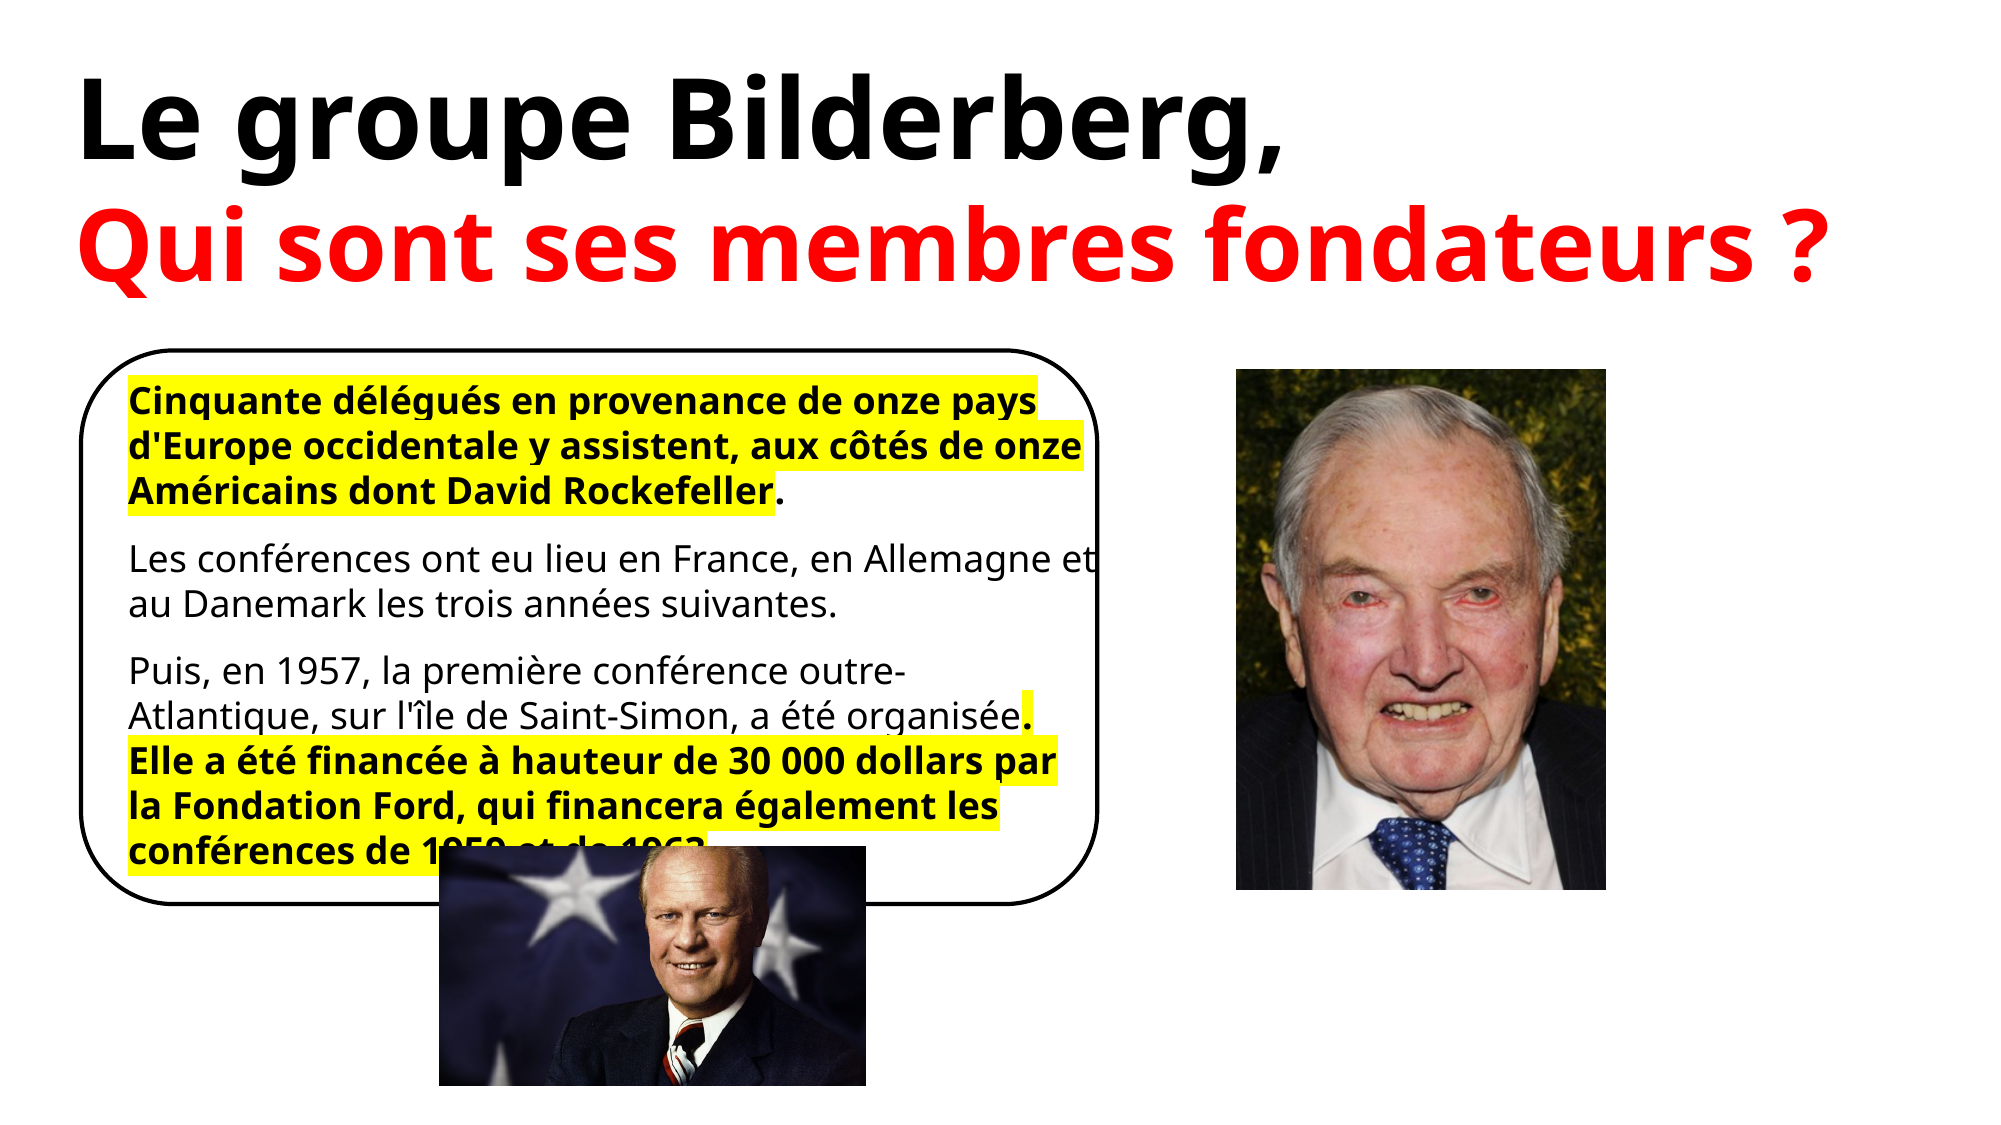

Le groupe Bilderberg,
Qui sont ses membres fondateurs ?
Cinquante délégués en provenance de onze pays d'Europe occidentale y assistent, aux côtés de onze Américains dont David Rockefeller.
Les conférences ont eu lieu en France, en Allemagne et au Danemark les trois années suivantes.
Puis, en 1957, la première conférence outre-Atlantique, sur l'île de Saint-Simon, a été organisée. Elle a été financée à hauteur de 30 000 dollars par la Fondation Ford, qui financera également les conférences de 1959 et de 1963